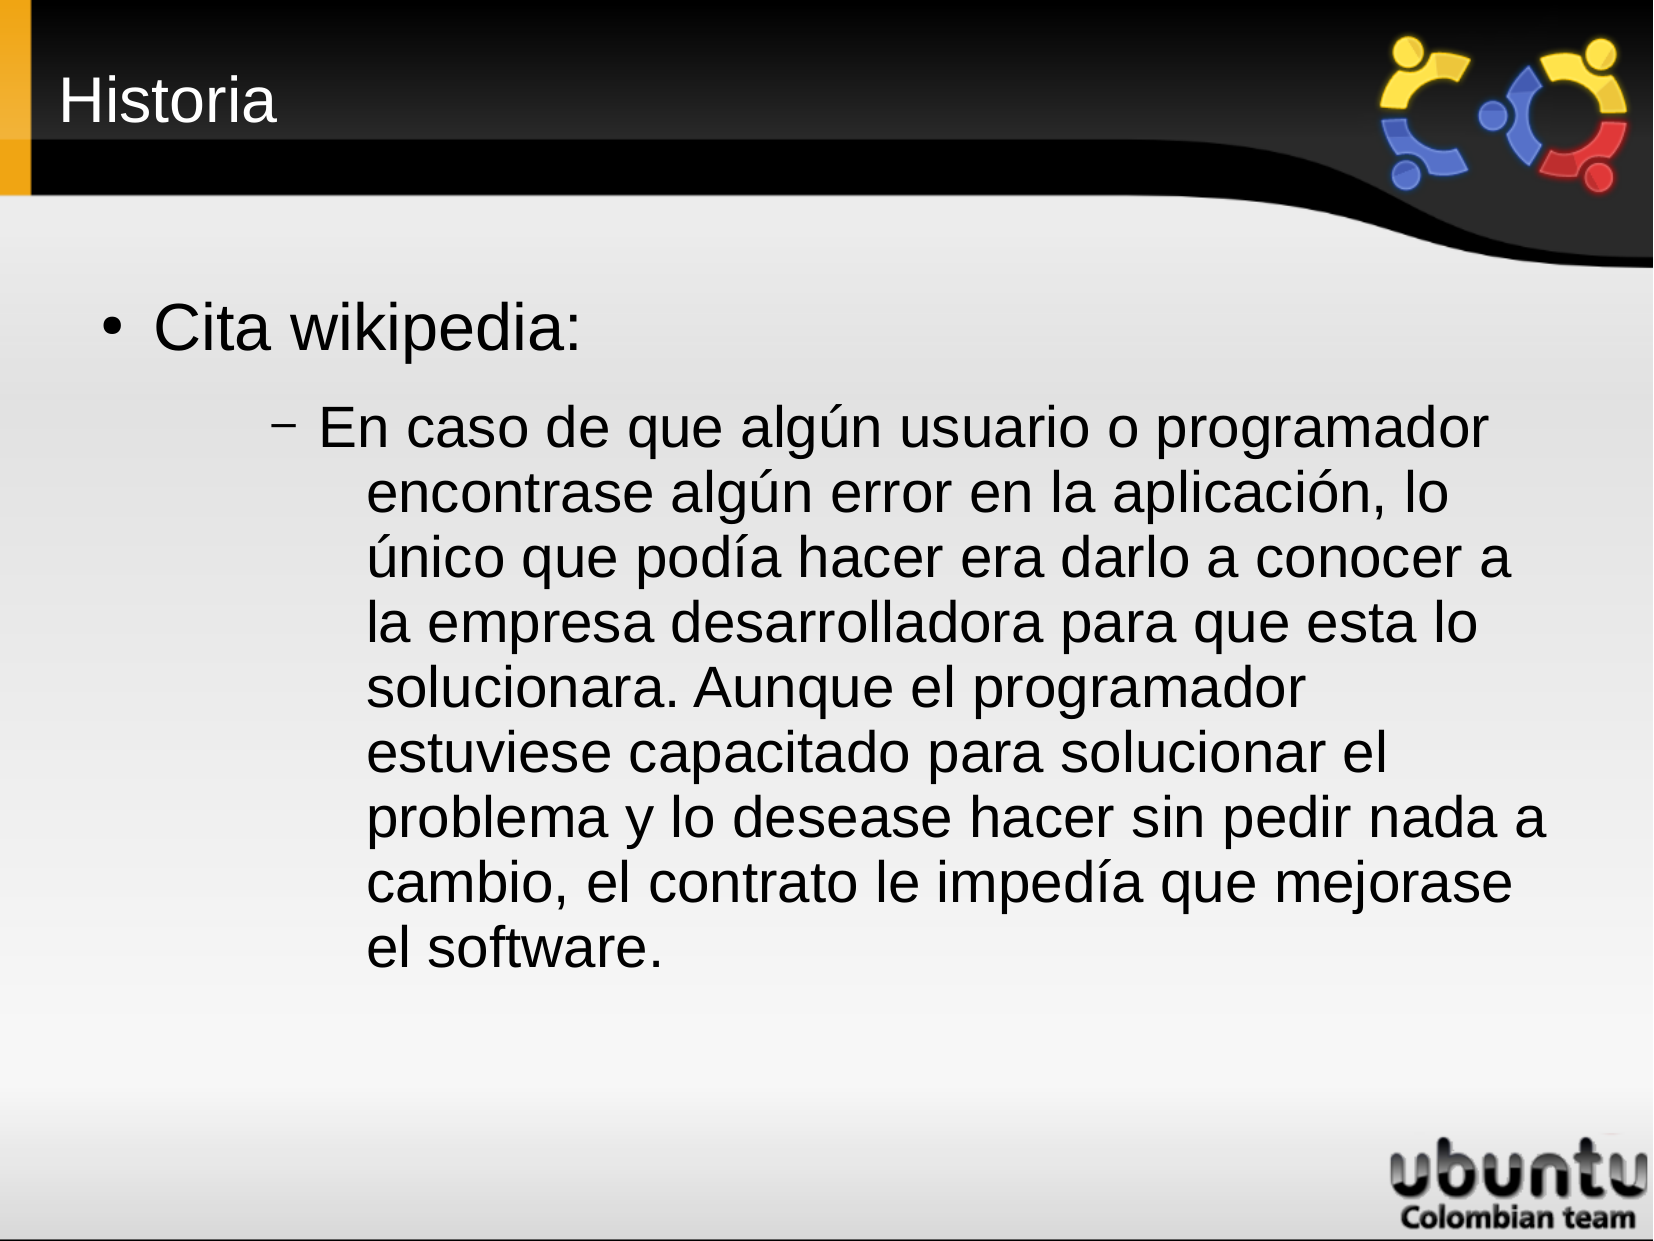

# Historia
Cita wikipedia:
En caso de que algún usuario o programador encontrase algún error en la aplicación, lo único que podía hacer era darlo a conocer a la empresa desarrolladora para que esta lo solucionara. Aunque el programador estuviese capacitado para solucionar el problema y lo desease hacer sin pedir nada a cambio, el contrato le impedía que mejorase el software.